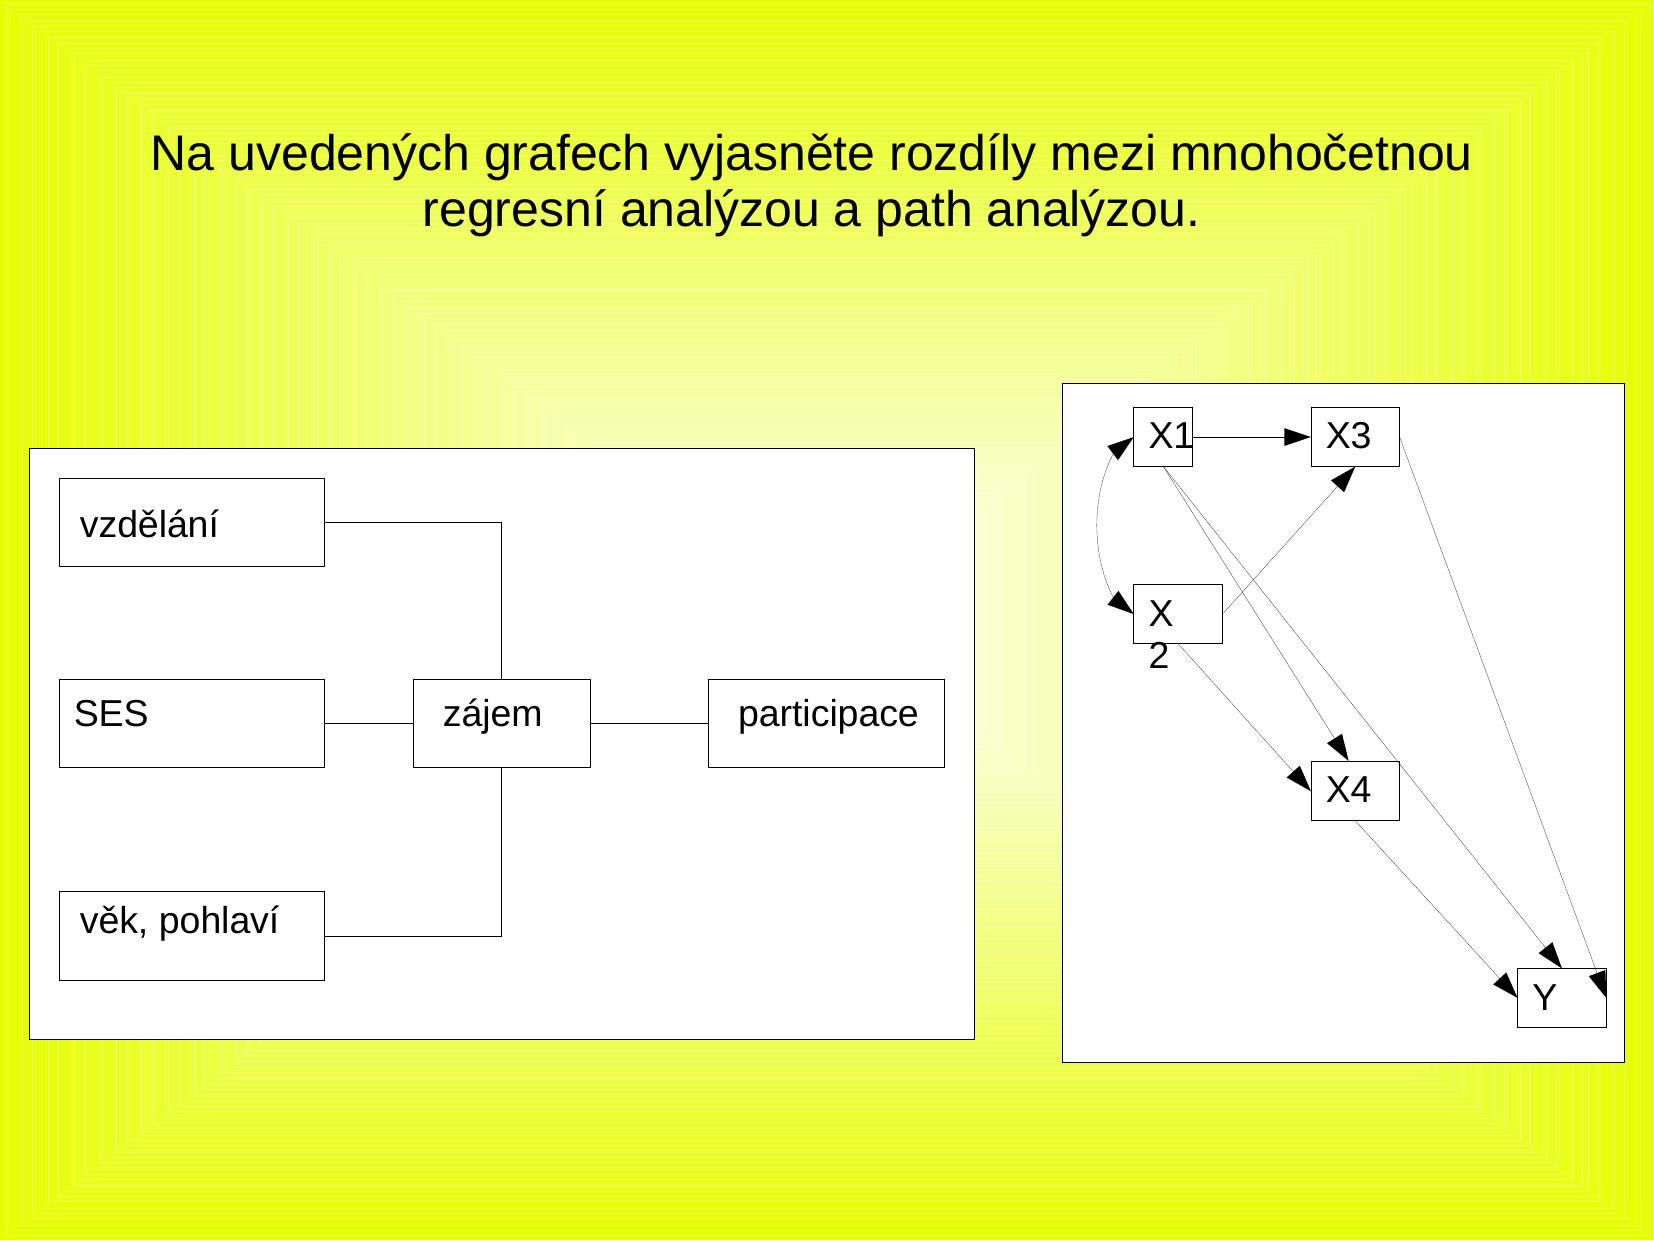

Na uvedených grafech vyjasněte rozdíly mezi mnohočetnou regresní analýzou a path analýzou.
X1
X3
vzdělání
X2
SES				zájem			participace
X4
věk, pohlaví
Y